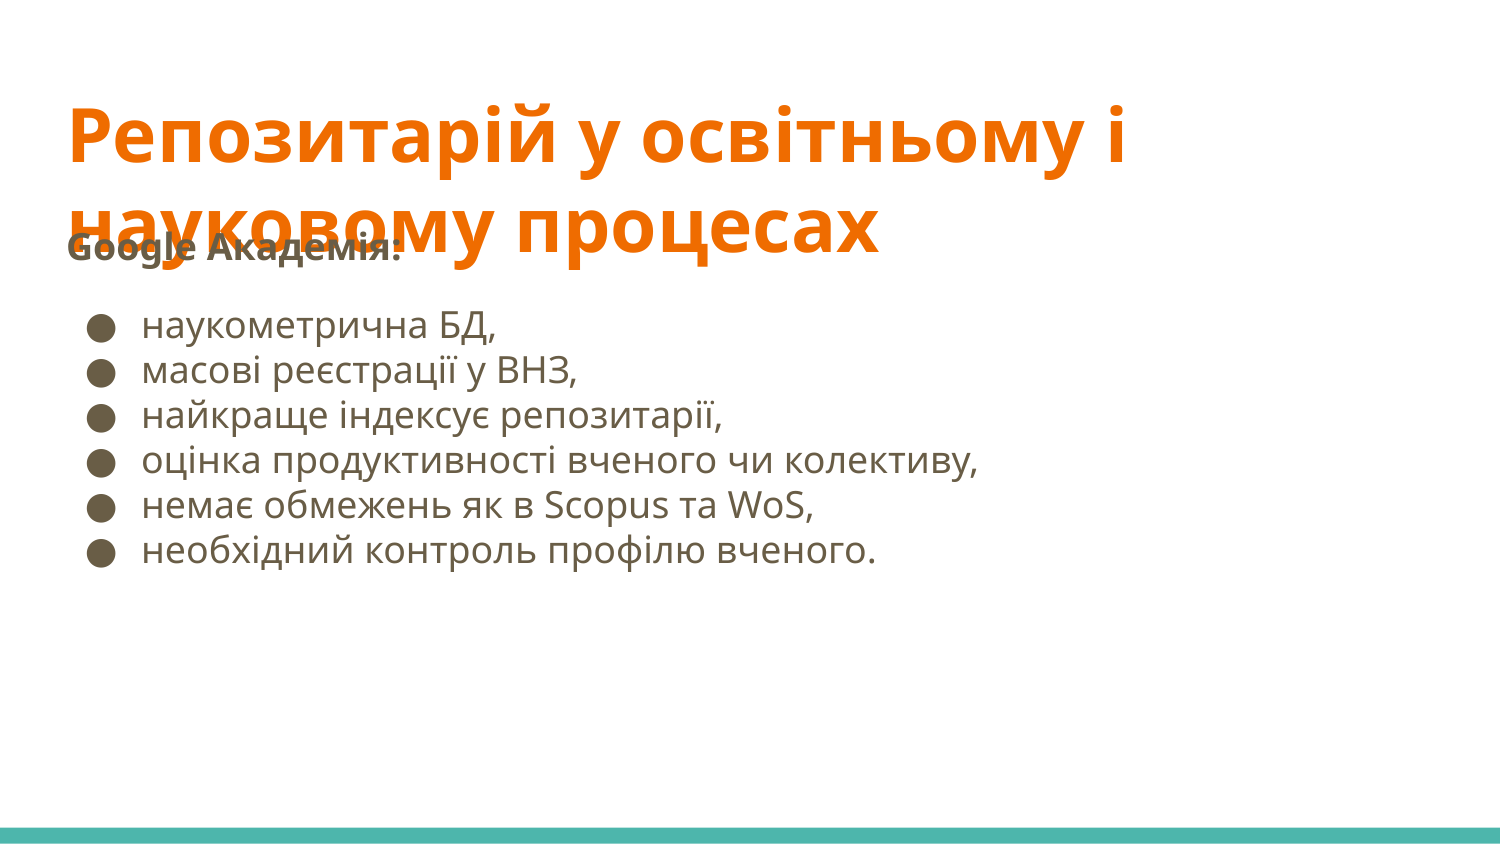

# Репозитарій у освітньому і науковому процесах
Google Академія:
наукометрична БД,
масові реєстрації у ВНЗ,
найкраще індексує репозитарії,
оцінка продуктивності вченого чи колективу,
немає обмежень як в Scopus та WoS,
необхідний контроль профілю вченого.